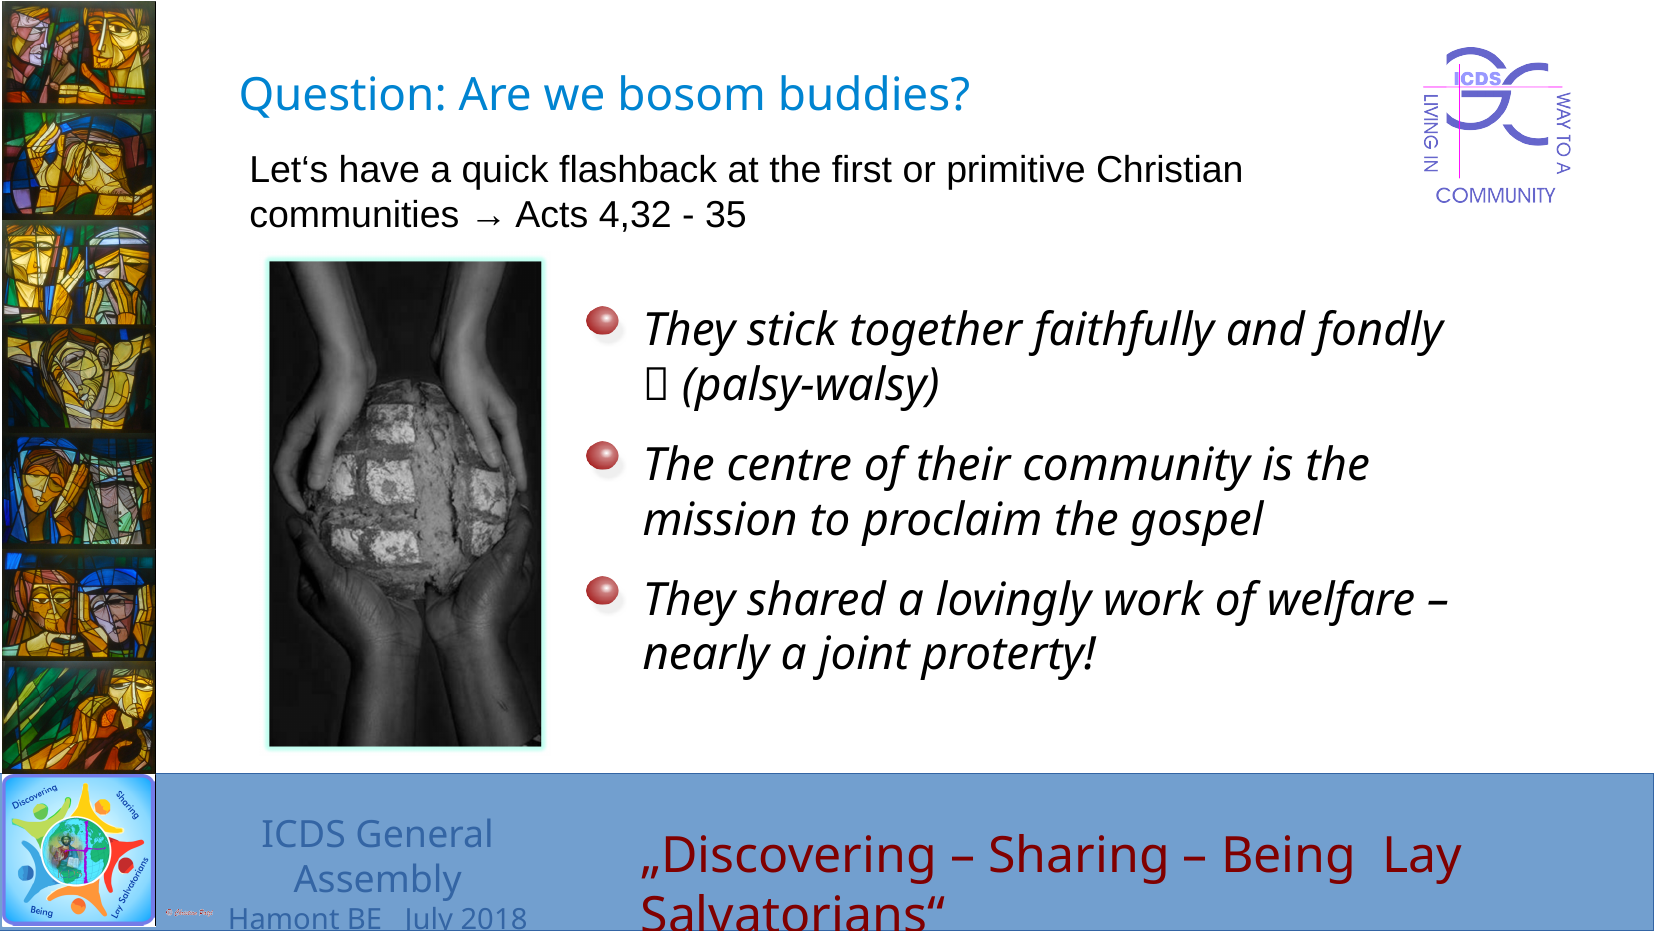

Question: Are we bosom buddies?
Let‘s have a quick flashback at the first or primitive Christian communities → Acts 4,32 - 35
They stick together faithfully and fondly
 (palsy-walsy)
The centre of their community is the mission to proclaim the gospel
They shared a lovingly work of welfare – nearly a joint proterty!
„Discovering – Sharing – Being Lay Salvatorians“